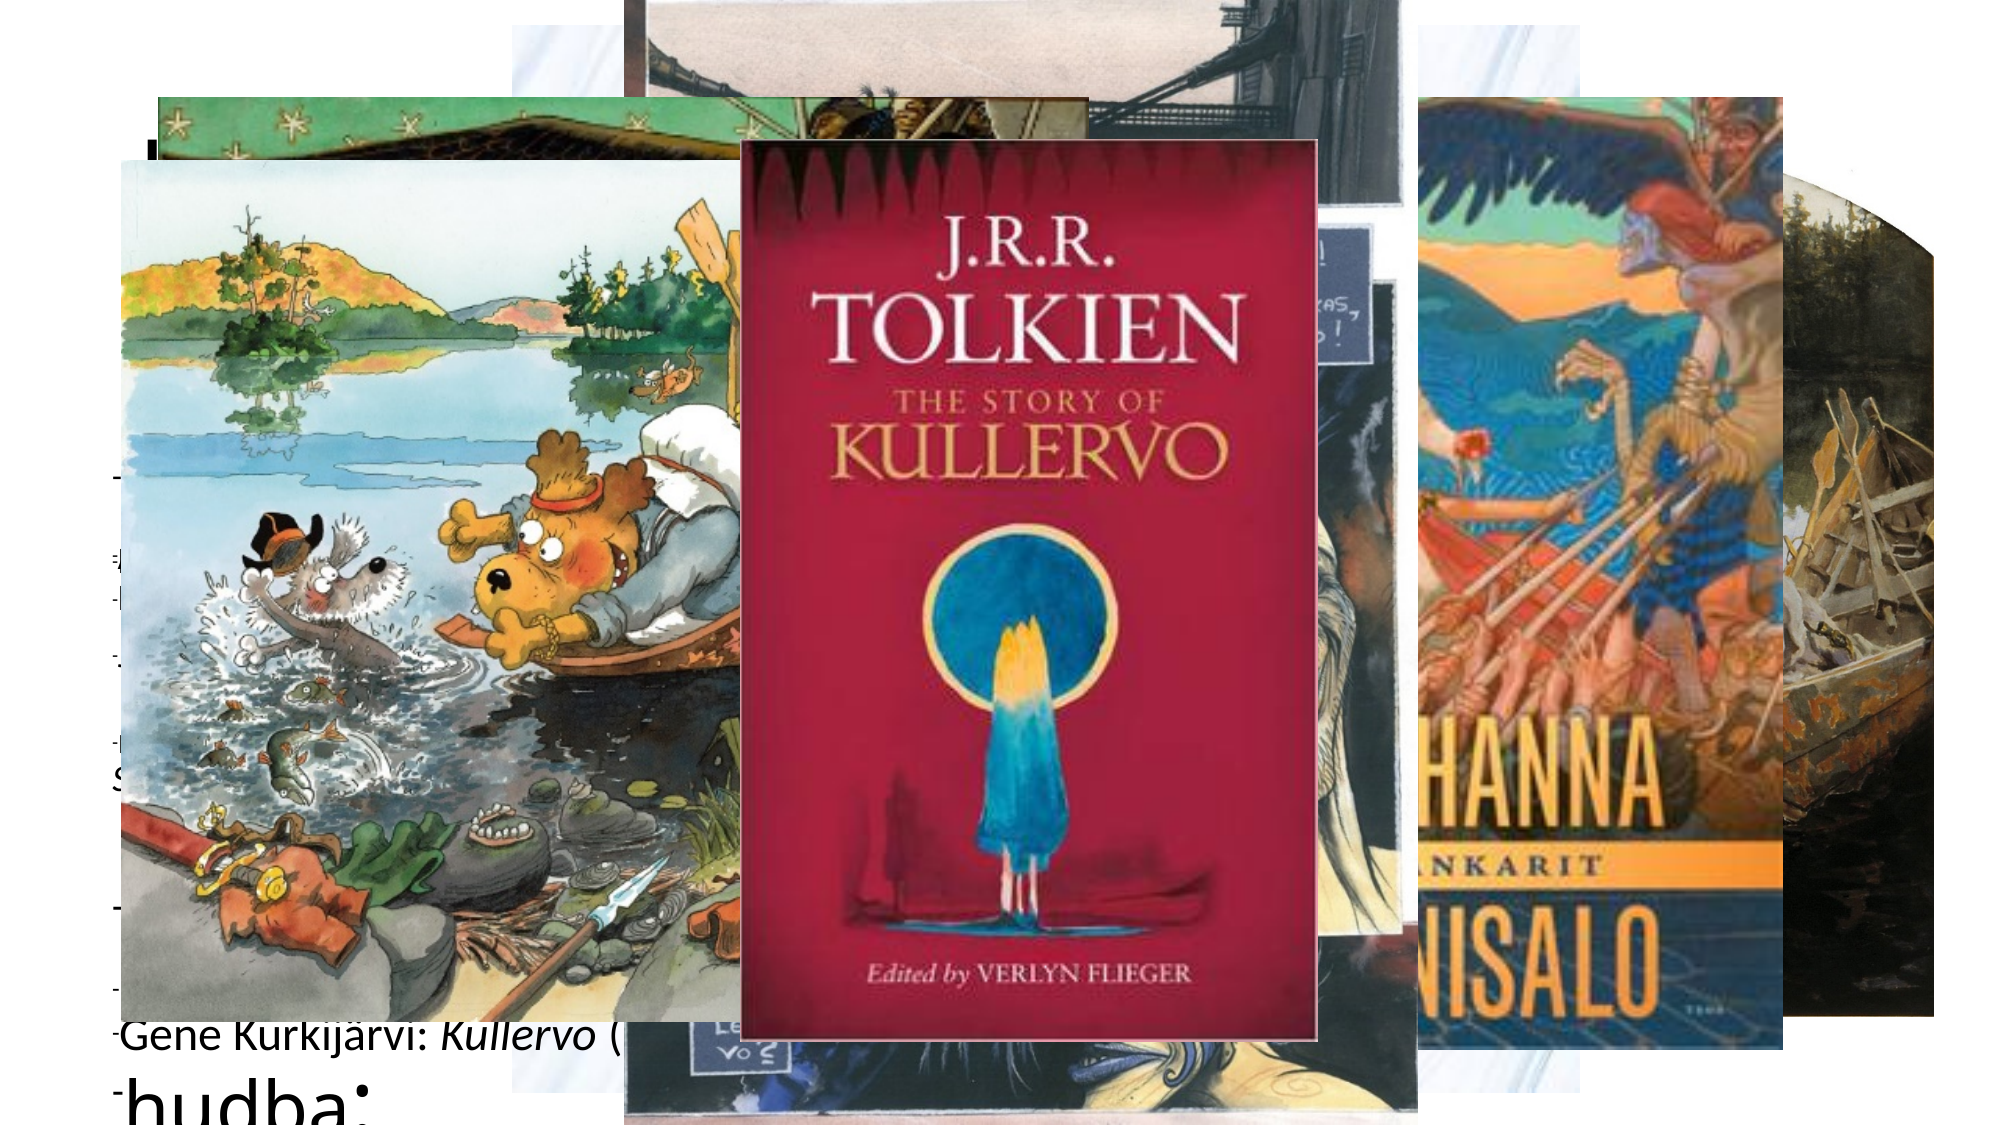

# Kalevala jako zdroj inspirace pro finskou kulturu
literatura:
Aleksis Kivi: Kullervo (1882) – z ní opera Armase Launise a Aulise Sallinena (1992)
Eino Leino: Tuonelan joutsen (1898)
Paavo Haavikko: Rauta-aika (1982), Kullervon tarina (1982), Kaksikymmentä ja yksi (1974)
Johanna Sinisalo: Sankarit (2003)
motivy u J. R. R. Tolkiena, angl.-americké sci-fi (Lyon Sprague de Camp, Fletcher Pratt, Emil Petaja: The Stolen Sun)
komiks:
Mauri Kunnas: Koirien Kalevala (1992, 2006)
Gene Kurkijärvi: Kullervo (2009)
hudba:
Jean Sibelius: Tuonelan joutsen (1895)
rock/metal: Amorphis: Skyforger (2009)